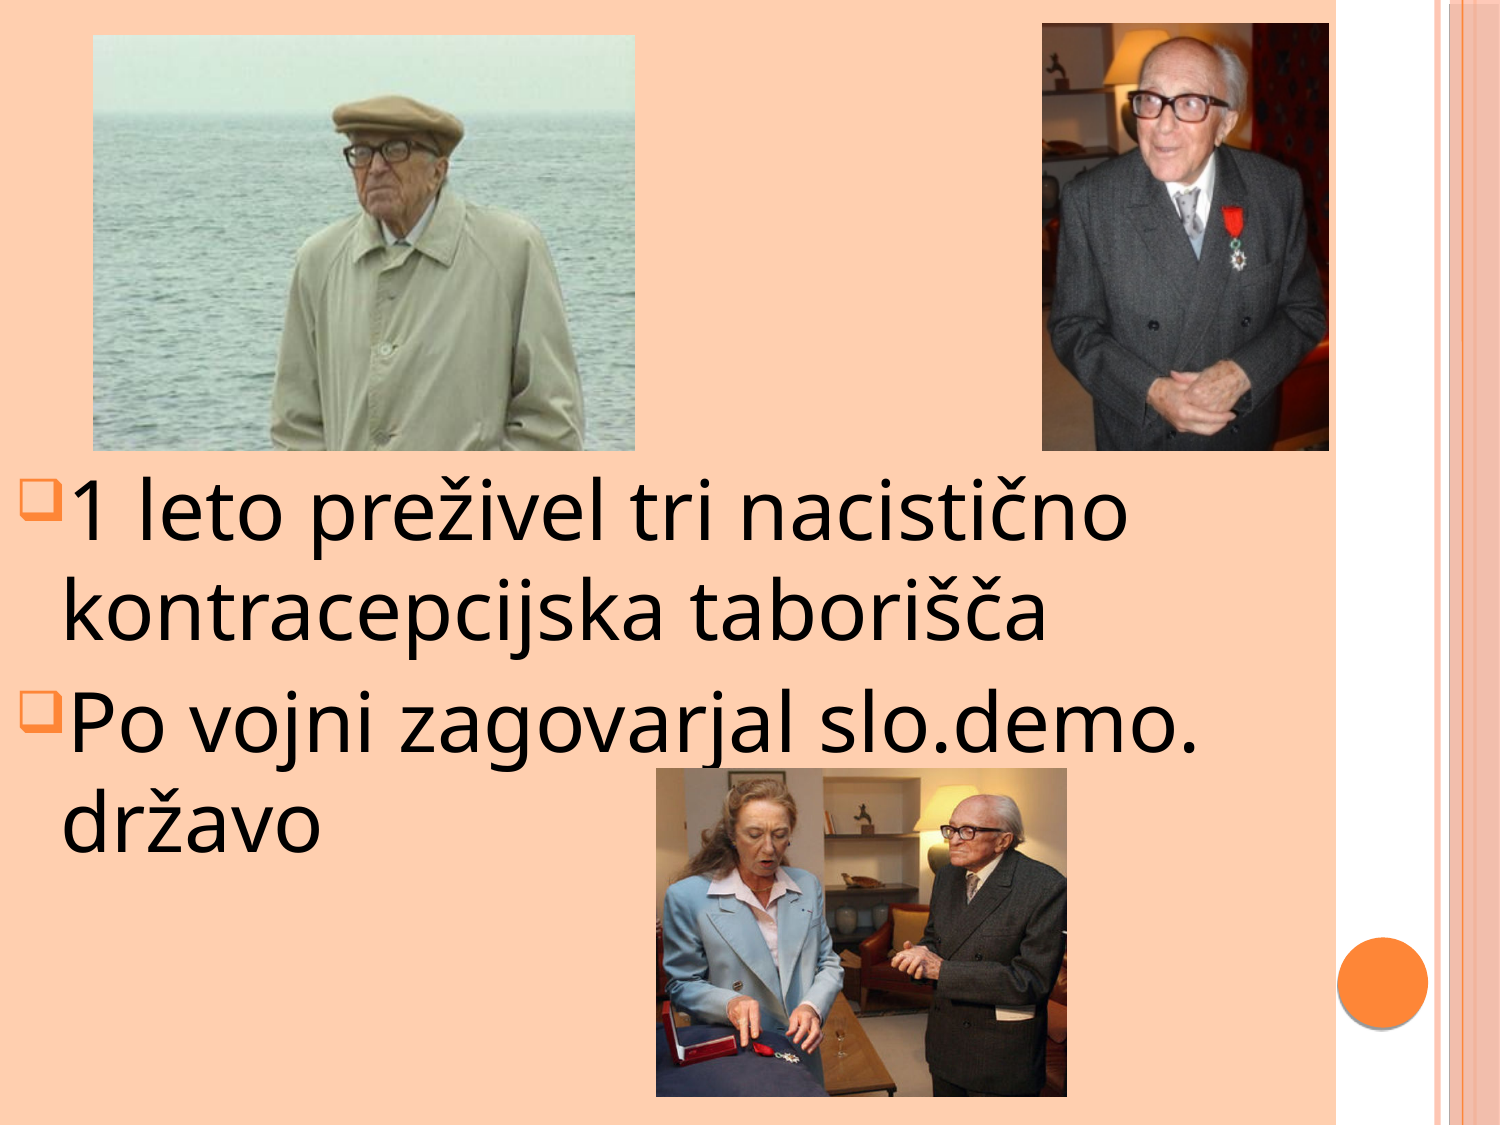

1 leto preživel tri nacistično kontracepcijska taborišča
Po vojni zagovarjal slo.demo. državo
#